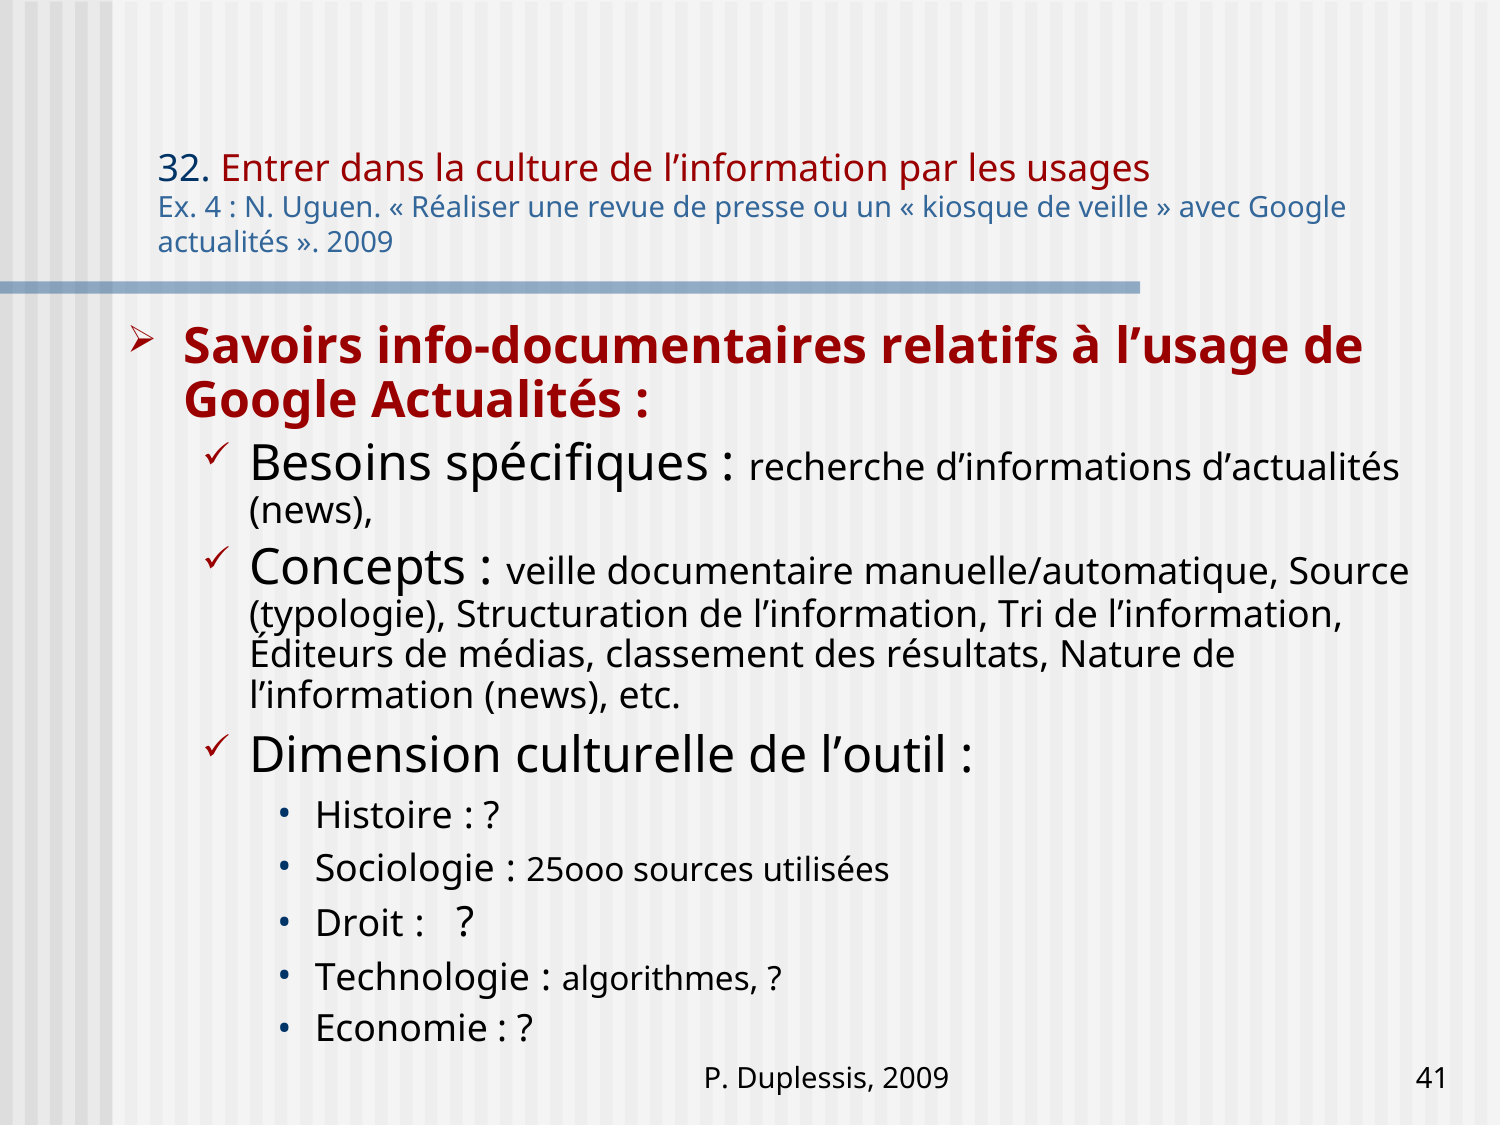

# 32. Entrer dans la culture de l’information par les usages Ex. 4 : N. Uguen. « Réaliser une revue de presse ou un « kiosque de veille » avec Google actualités ». 2009
Savoirs info-documentaires relatifs à l’usage de Google Actualités :
Besoins spécifiques : recherche d’informations d’actualités (news),
Concepts : veille documentaire manuelle/automatique, Source (typologie), Structuration de l’information, Tri de l’information, Éditeurs de médias, classement des résultats, Nature de l’information (news), etc.
Dimension culturelle de l’outil :
Histoire : ?
Sociologie : 25ooo sources utilisées
Droit : ?
Technologie : algorithmes, ?
Economie : ?
P. Duplessis, 2009
41